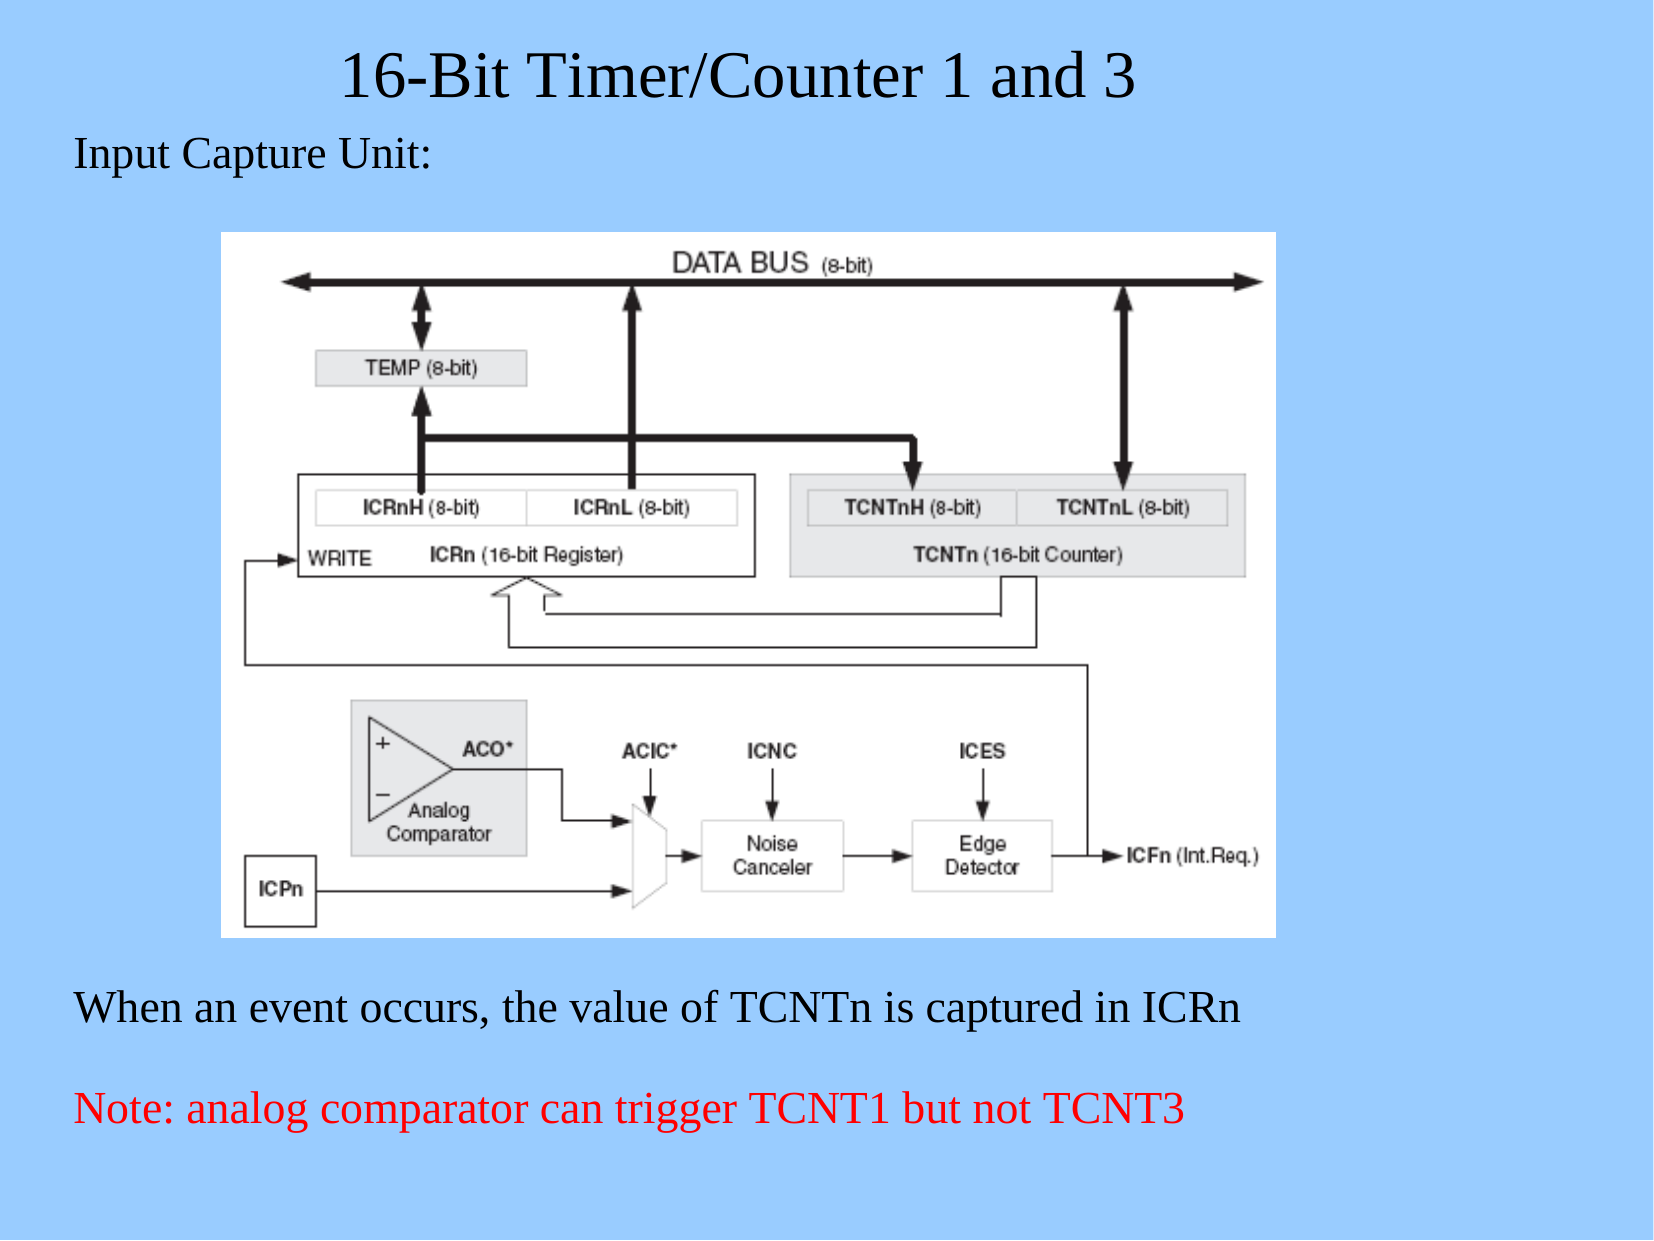

16-Bit Timer/Counter 1 and 3
Input Capture Unit:
When an event occurs, the value of TCNTn is captured in ICRn
Note: analog comparator can trigger TCNT1 but not TCNT3